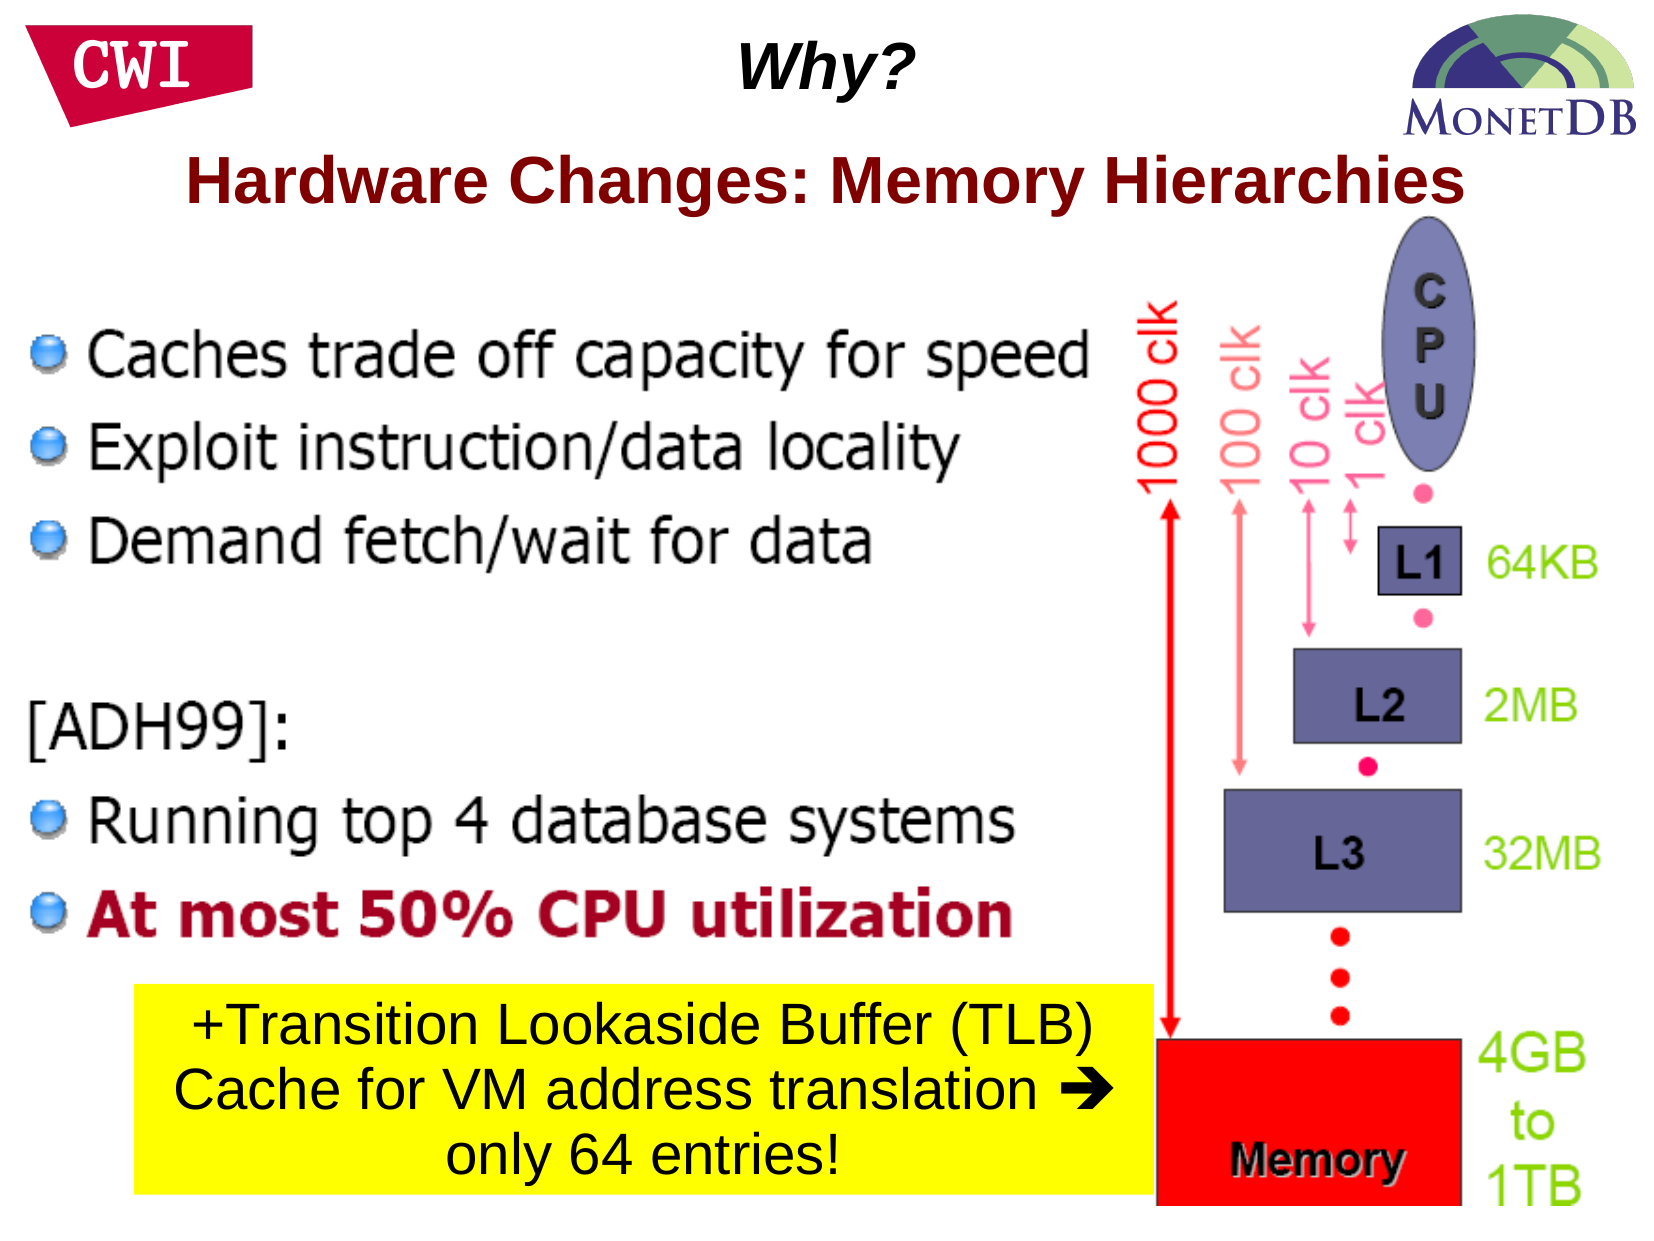

Why?
Hardware Changes: Memory Hierarchies
#
+Transition Lookaside Buffer (TLB)
Cache for VM address translation  only 64 entries!